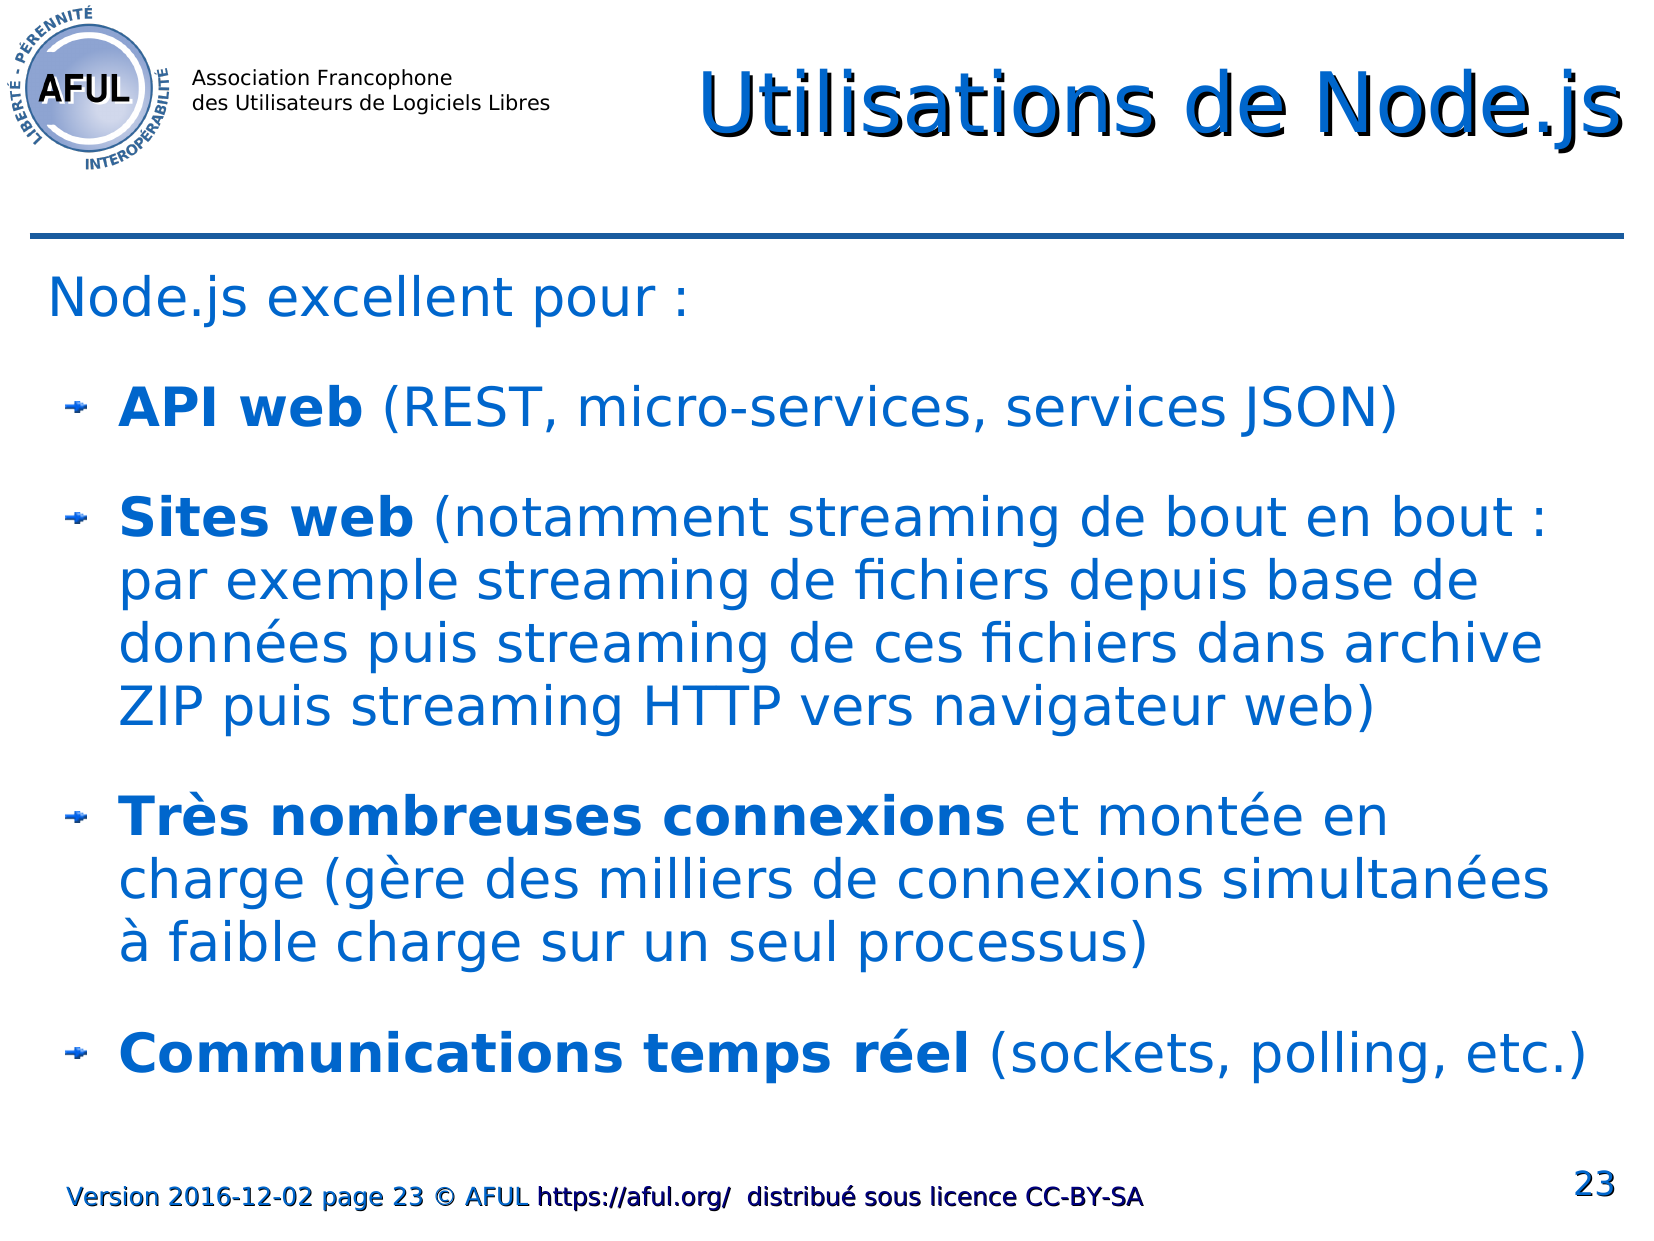

# Utilisations de Node.js
Node.js excellent pour :
API web (REST, micro-services, services JSON)
Sites web (notamment streaming de bout en bout : par exemple streaming de fichiers depuis base de données puis streaming de ces fichiers dans archive ZIP puis streaming HTTP vers navigateur web)
Très nombreuses connexions et montée en charge (gère des milliers de connexions simultanées à faible charge sur un seul processus)
Communications temps réel (sockets, polling, etc.)